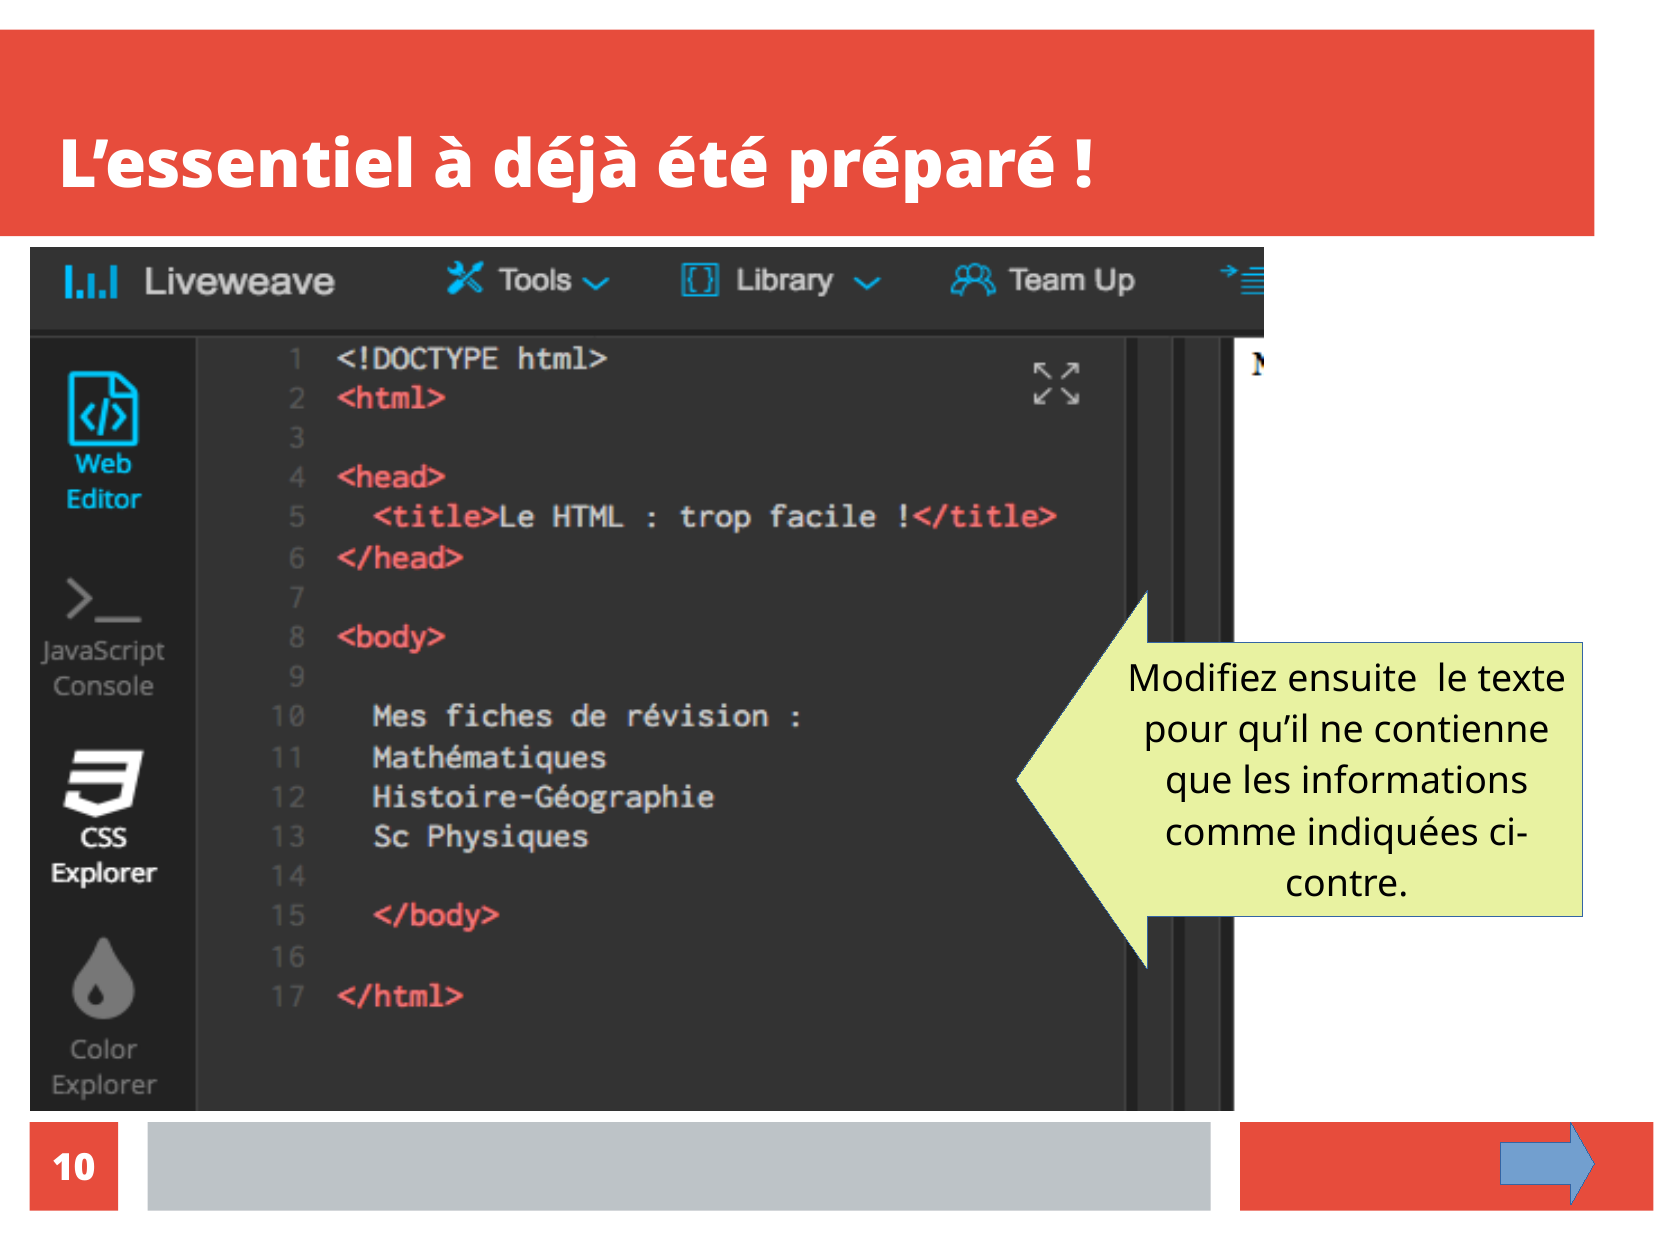

# L’essentiel à déjà été préparé !
Modifiez ensuite le texte pour qu’il ne contienne que les informations comme indiquées ci-contre.
10